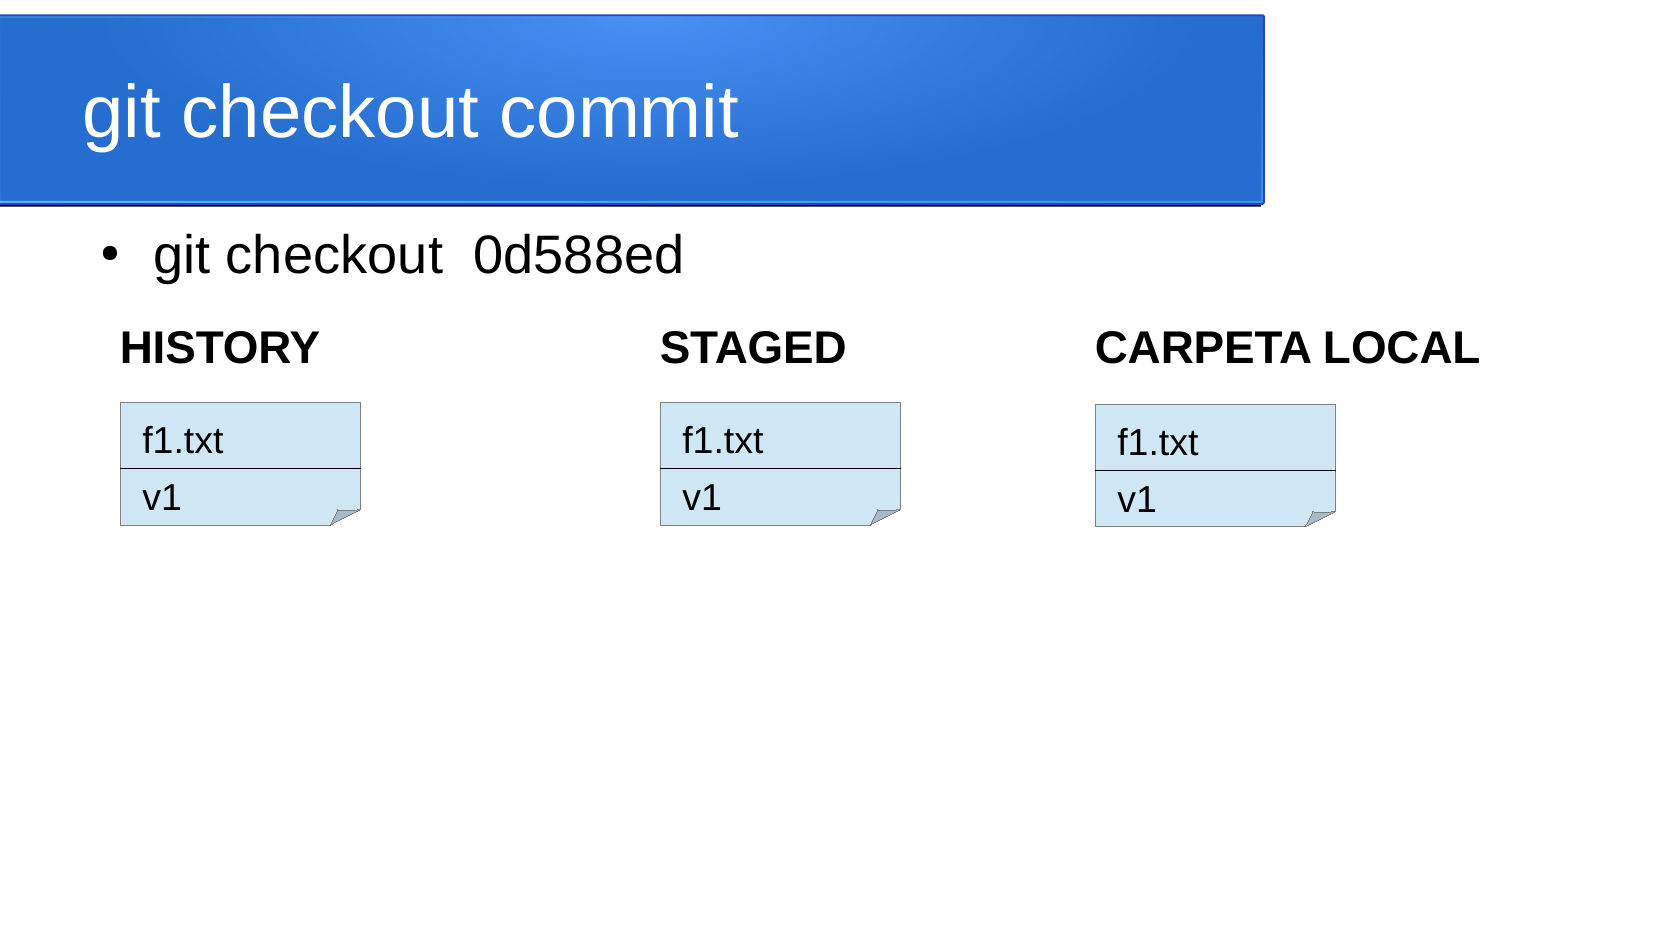

# git checkout commit
git checkout 0d588ed
HISTORY
STAGED
CARPETA LOCAL
f1.txt
v1
f1.txt
v1
f1.txt
v1